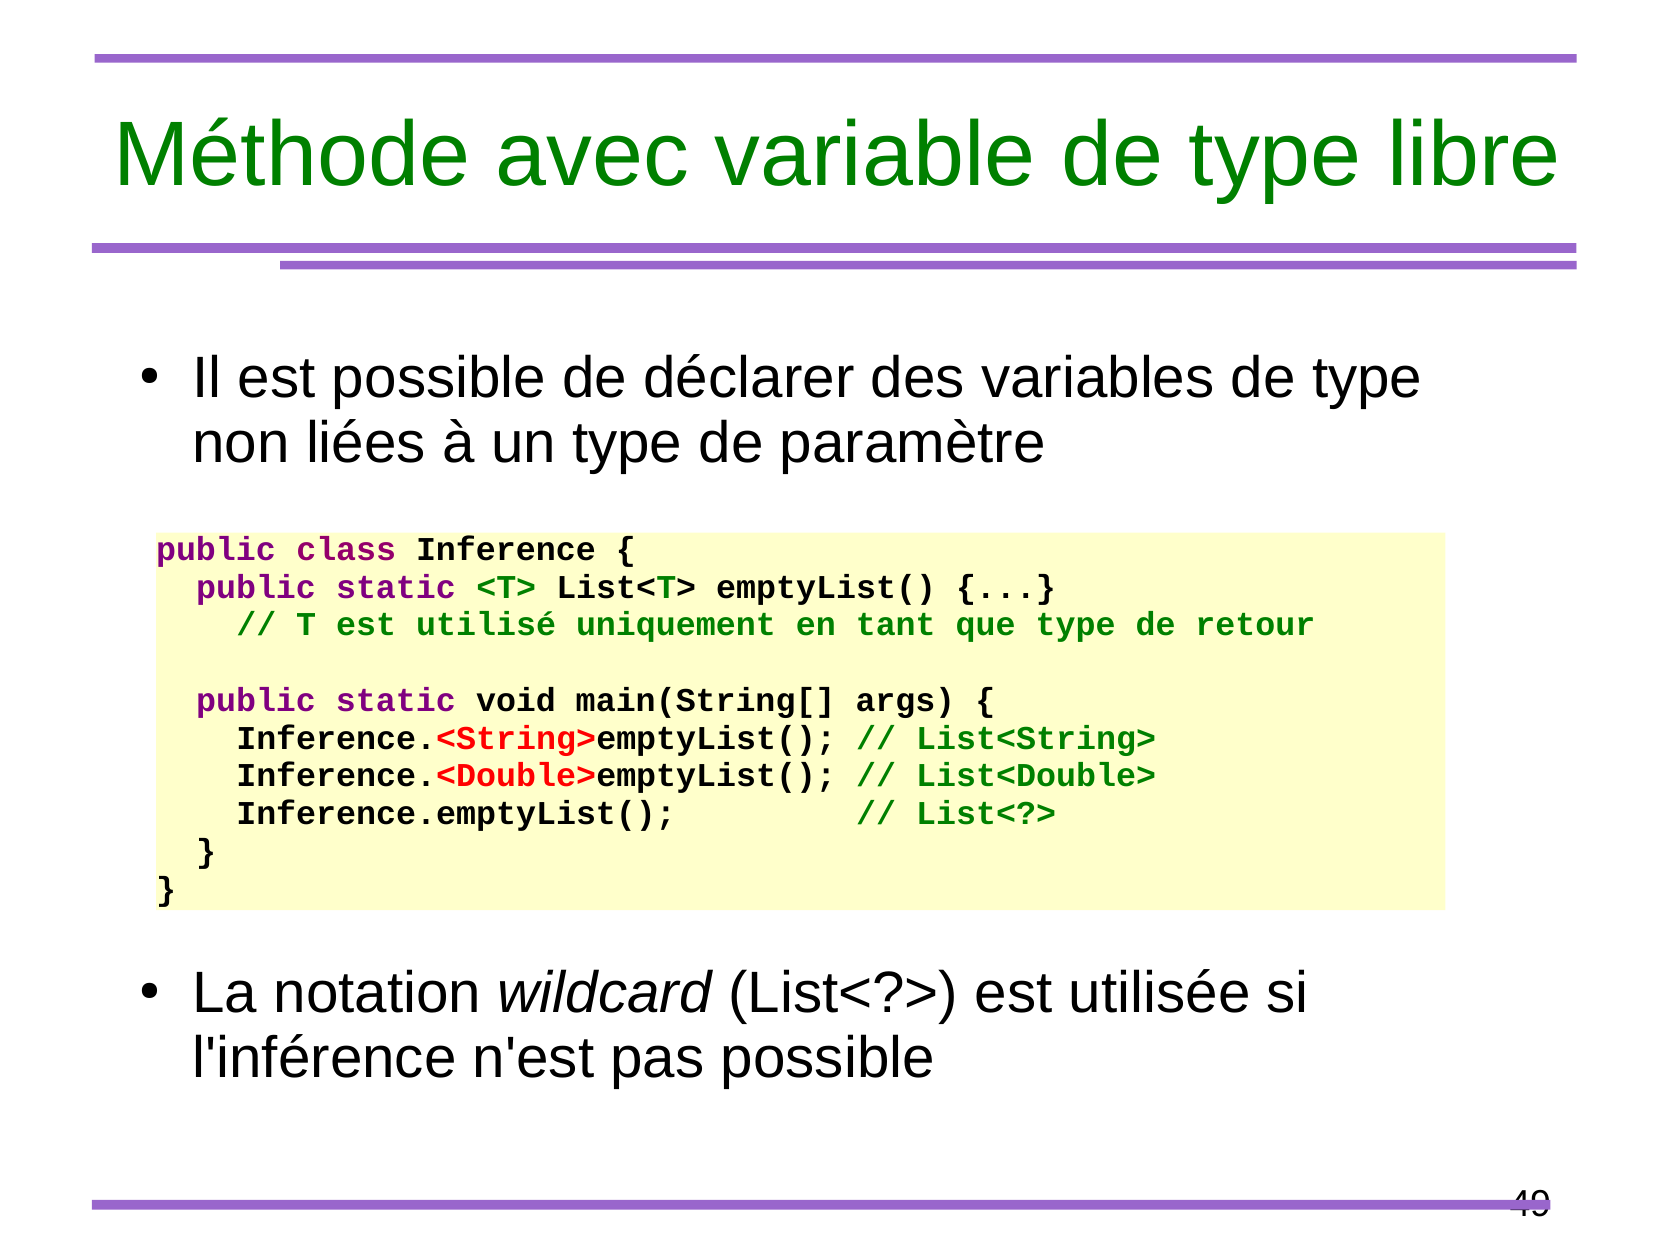

# Méthode avec variable de type libre
Il est possible de déclarer des variables de type non liées à un type de paramètre
La notation wildcard (List<?>) est utilisée si l'inférence n'est pas possible
public class Inference {
 public static <T> List<T> emptyList() {...}
 // T est utilisé uniquement en tant que type de retour
 public static void main(String[] args) {
 Inference.<String>emptyList(); // List<String>
 Inference.<Double>emptyList(); // List<Double>
 Inference.emptyList(); // List<?>
 }
}